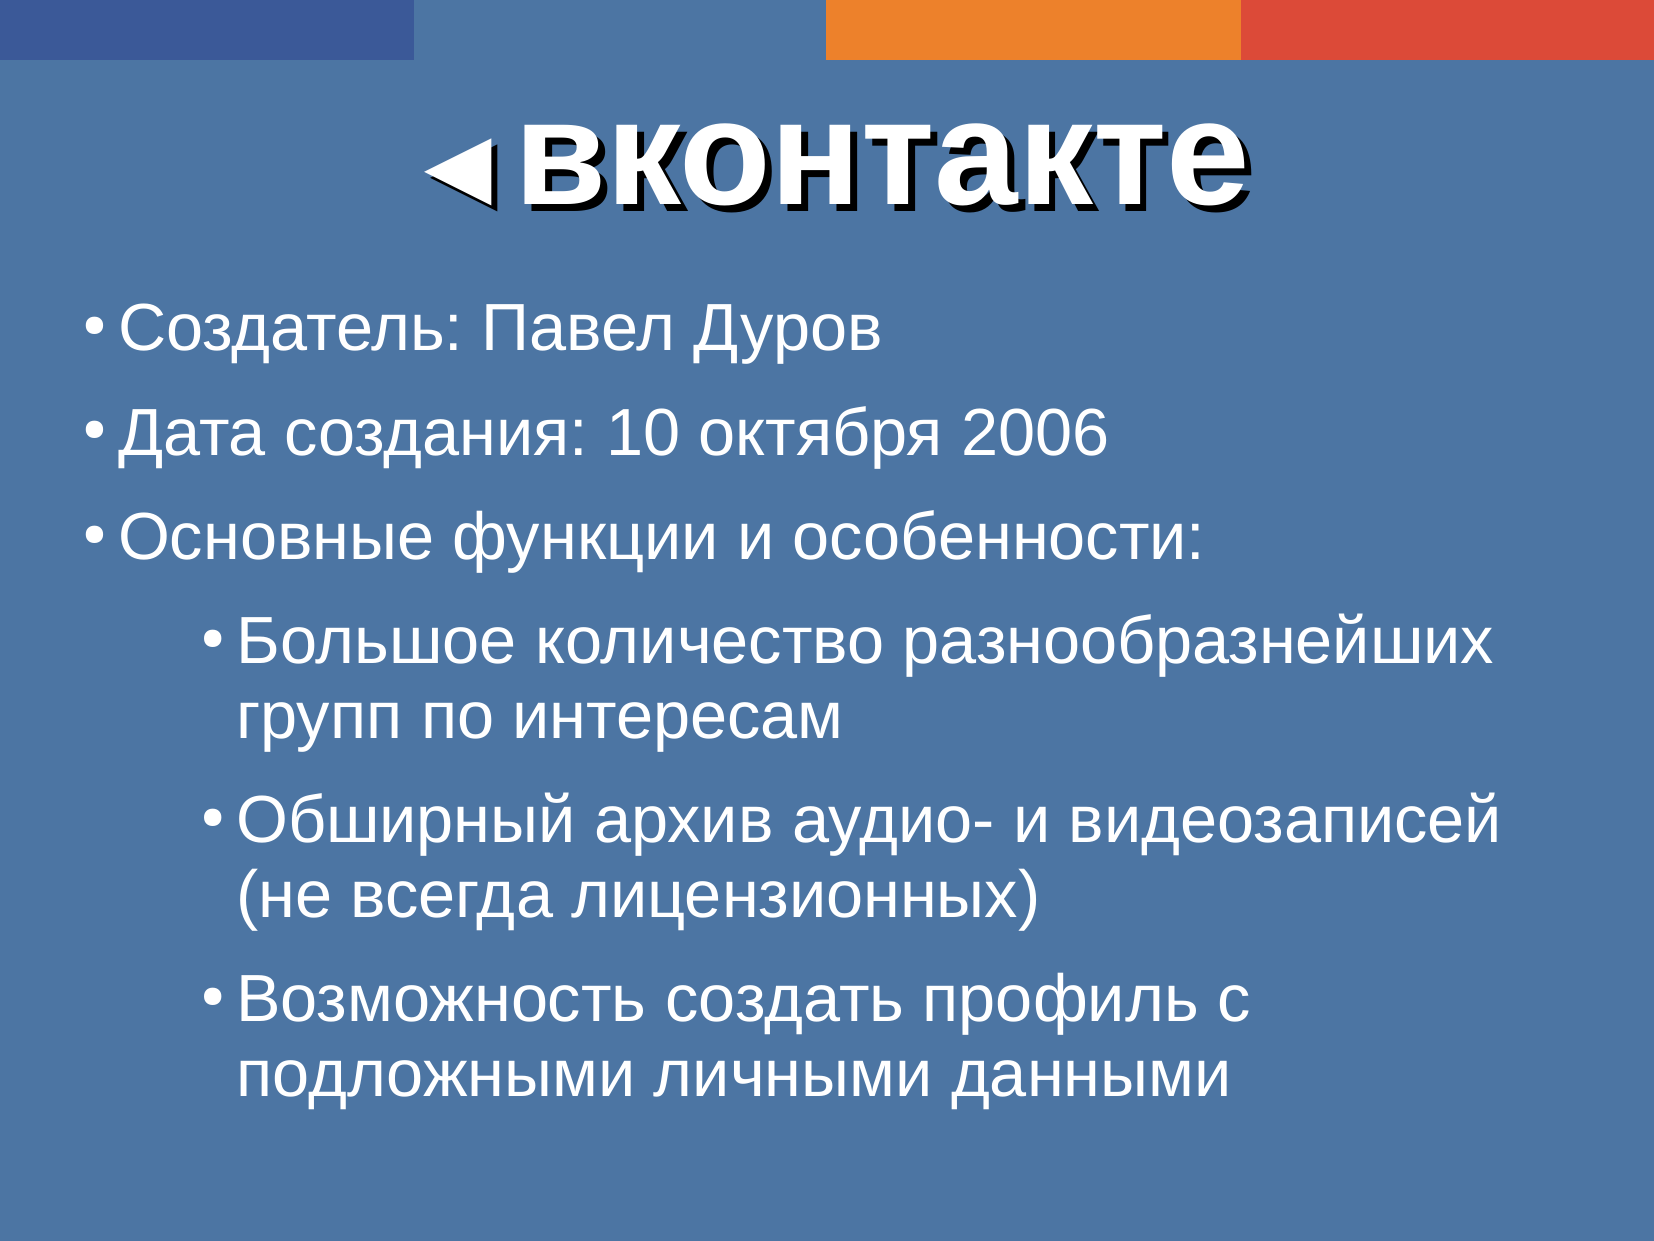

# ◄вконтакте
Создатель: Павел Дуров
Дата создания: 10 октября 2006
Основные функции и особенности:
Большое количество разнообразнейших групп по интересам
Обширный архив аудио- и видеозаписей (не всегда лицензионных)
Возможность создать профиль с подложными личными данными